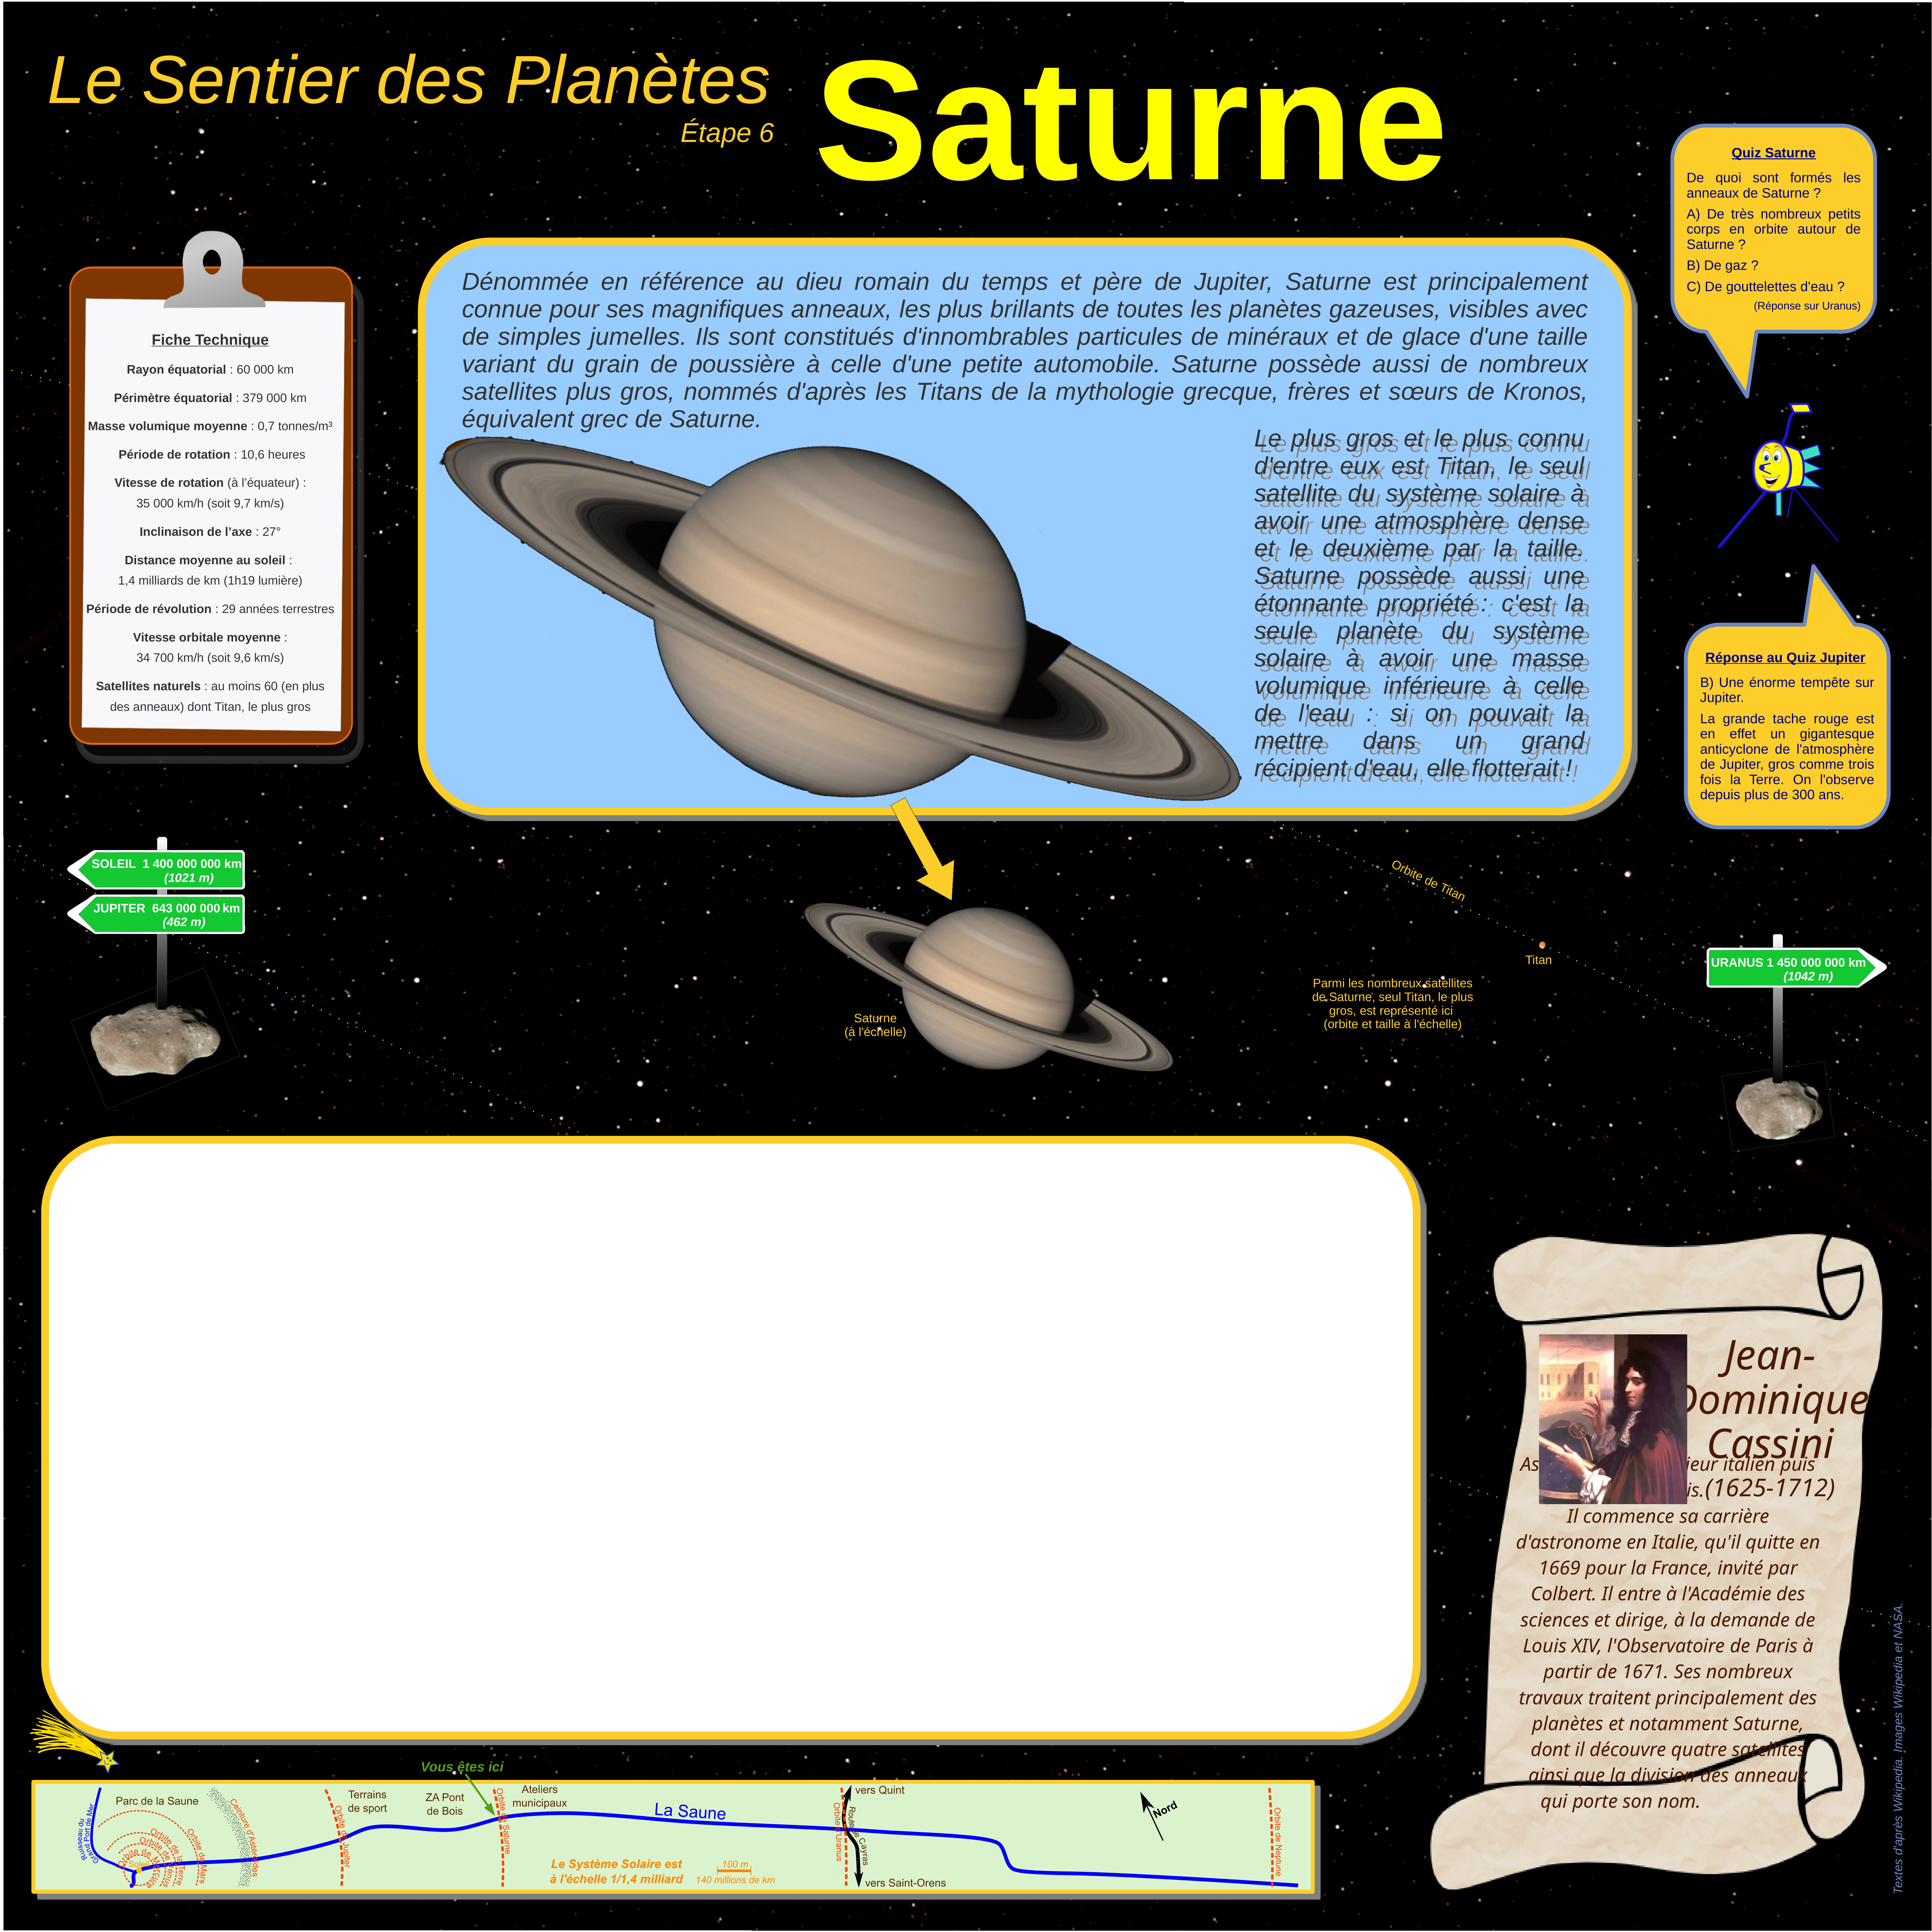

Saturne
Le Sentier des Planètes
Étape 6
Quiz Saturne
De quoi sont formés les anneaux de Saturne ?
A) De très nombreux petits corps en orbite autour de Saturne ?
B) De gaz ?
C) De gouttelettes d'eau ?
(Réponse sur Uranus)
Fiche Technique
Rayon équatorial : 60 000 km
Périmètre équatorial : 379 000 km
Masse volumique moyenne : 0,7 tonnes/m³
 Période de rotation : 10,6 heures
Vitesse de rotation (à l’équateur) :
35 000 km/h (soit 9,7 km/s)
Inclinaison de l’axe : 27°
Distance moyenne au soleil :
1,4 milliards de km (1h19 lumière)
Période de révolution : 29 années terrestres
Vitesse orbitale moyenne :
34 700 km/h (soit 9,6 km/s)
Satellites naturels : au moins 60 (en plus des anneaux) dont Titan, le plus gros
Dénommée en référence au dieu romain du temps et père de Jupiter, Saturne est principalement connue pour ses magnifiques anneaux, les plus brillants de toutes les planètes gazeuses, visibles avec de simples jumelles. Ils sont constitués d'innombrables particules de minéraux et de glace d'une taille variant du grain de poussière à celle d'une petite automobile. Saturne possède aussi de nombreux satellites plus gros, nommés d'après les Titans de la mythologie grecque, frères et sœurs de Kronos, équivalent grec de Saturne.
Le plus gros et le plus connu d'entre eux est Titan, le seul satellite du système solaire à avoir une atmosphère dense et le deuxième par la taille. Saturne possède aussi une étonnante propriété : c'est la seule planète du système solaire à avoir une masse volumique inférieure à celle de l'eau : si on pouvait la mettre dans un grand récipient d'eau, elle flotterait !
Réponse au Quiz Jupiter
B) Une énorme tempête sur Jupiter.
La grande tache rouge est en effet un gigantesque anticyclone de l'atmosphère de Jupiter, gros comme trois fois la Terre. On l'observe depuis plus de 300 ans.
SOLEIL 1 400 000 000 km
			(1021 m)
 JUPITER 643 000 000 km
			(462 m)
Orbite de Titan
URANUS 1 450 000 000 km
			(1042 m)
Titan
Parmi les nombreux satellites de Saturne, seul Titan, le plus gros, est représenté ici
(orbite et taille à l'échelle)
Saturne
(à l'échelle)
Jean-
Dominique
Cassini
(1625-1712)
Astronome et ingénieur italien puis français.
Il commence sa carrière d'astronome en Italie, qu'il quitte en 1669 pour la France, invité par Colbert. Il entre à l'Académie des sciences et dirige, à la demande de Louis XIV, l'Observatoire de Paris à partir de 1671. Ses nombreux travaux traitent principalement des planètes et notamment Saturne, dont il découvre quatre satellites ainsi que la division des anneaux qui porte son nom.
Textes d'après Wikipedia. Images Wikipedia et NASA.
Vous êtes ici